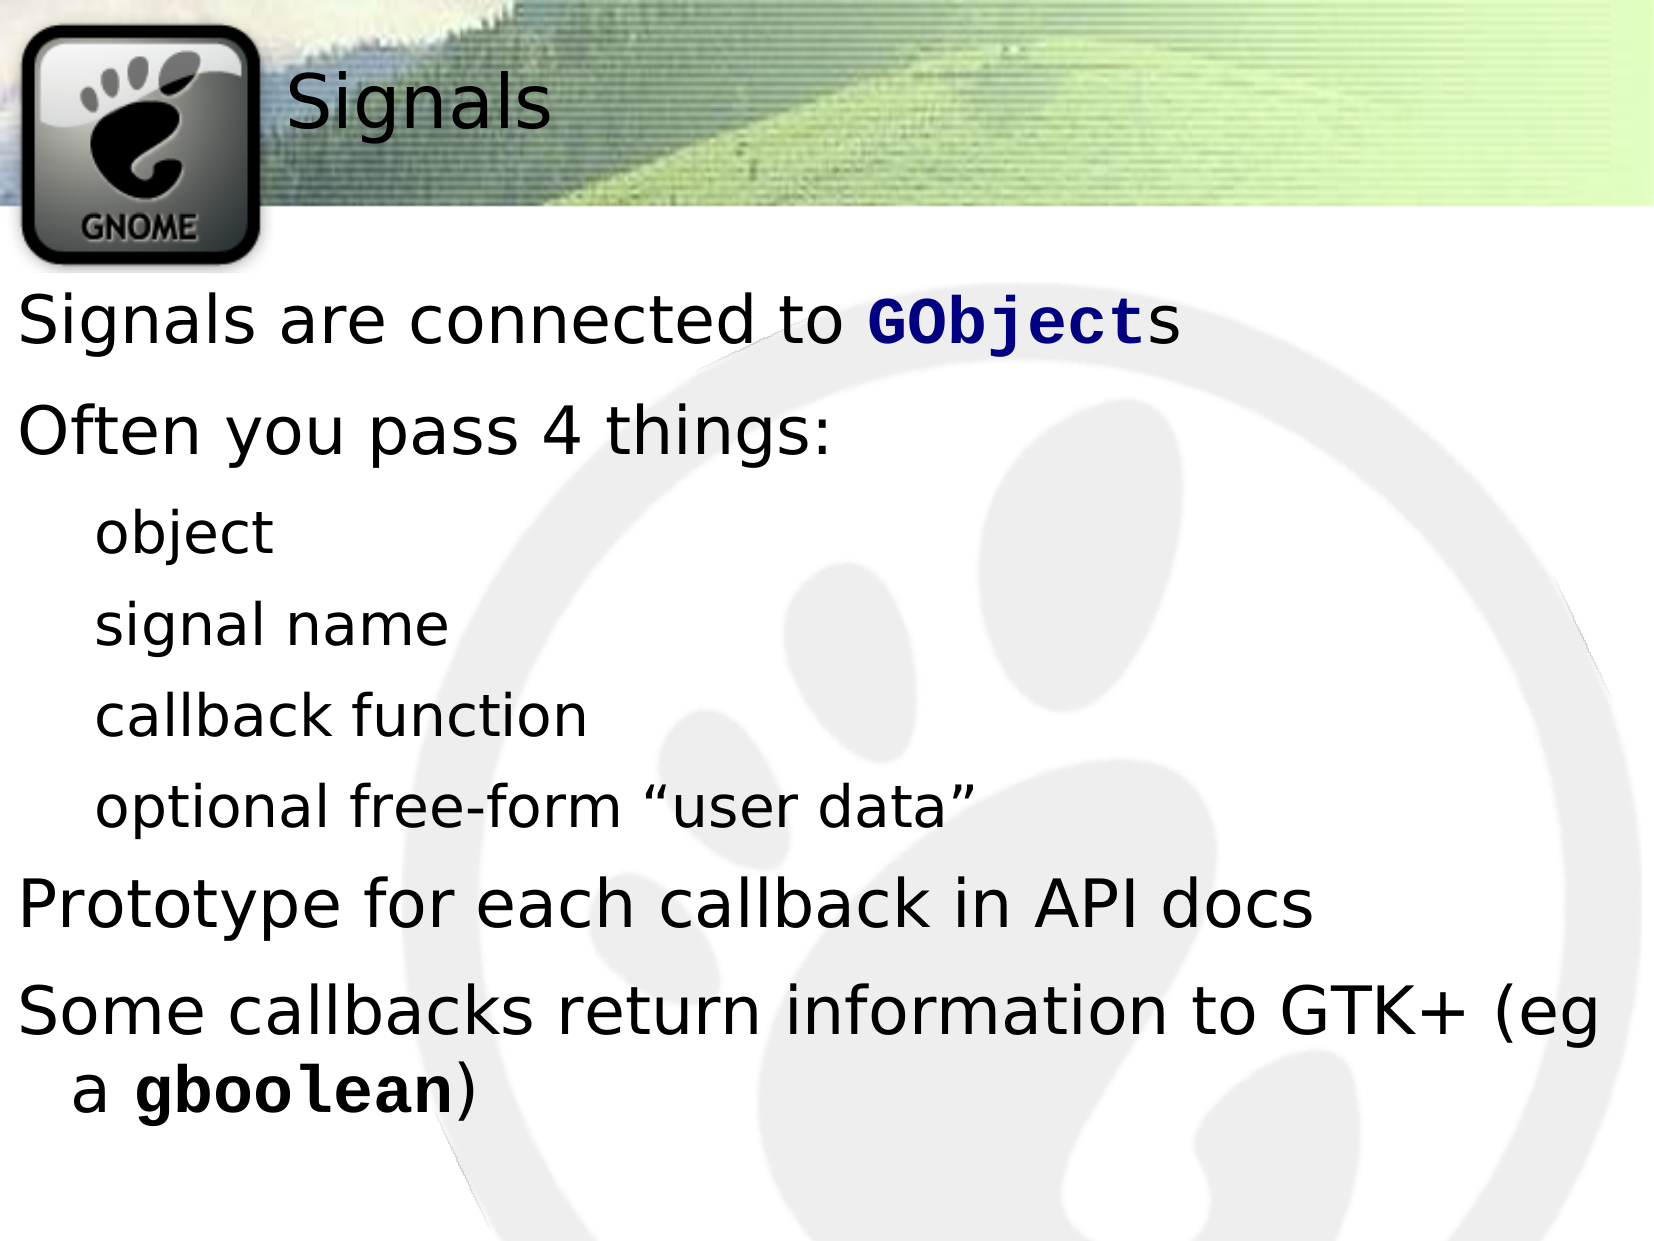

# Signals
Signals are connected to GObjects
Often you pass 4 things:
object
signal name
callback function
optional free-form “user data”
Prototype for each callback in API docs
Some callbacks return information to GTK+ (eg a gboolean)